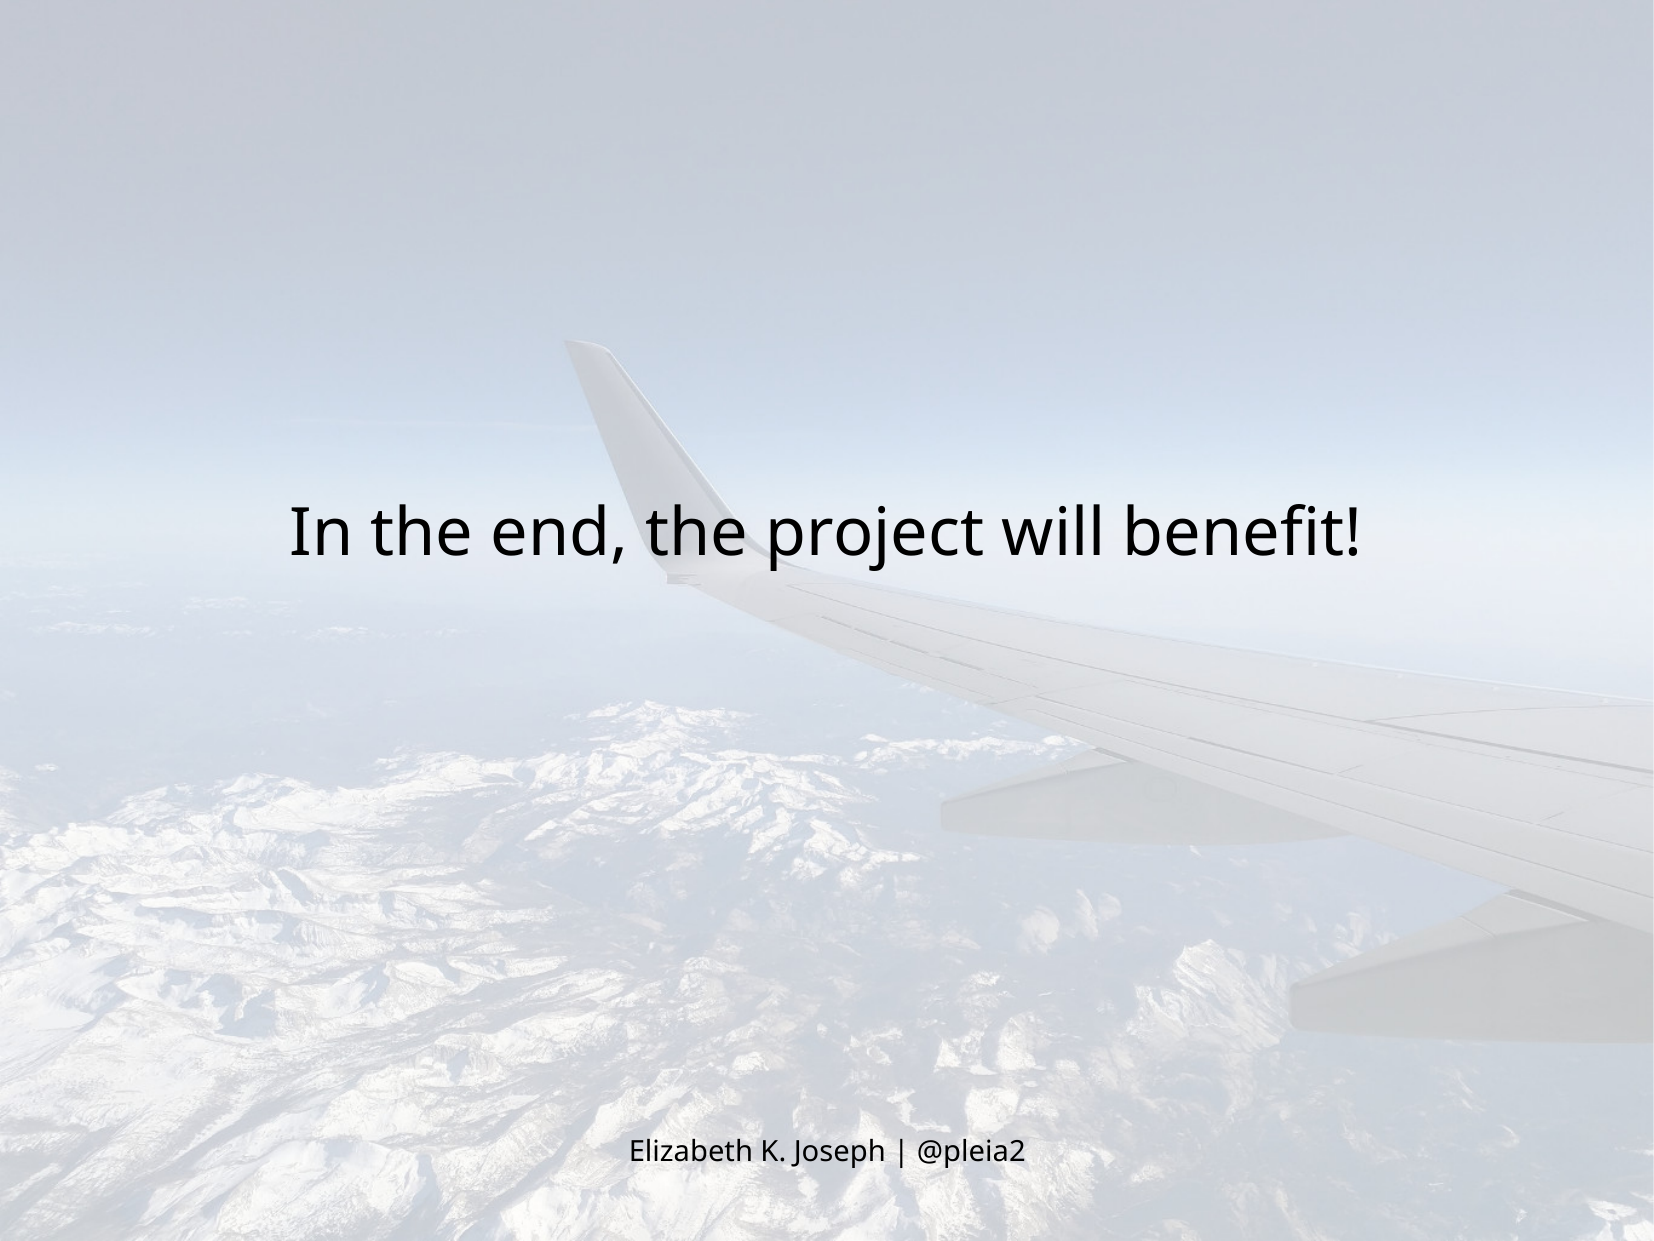

# In the end, the project will benefit!
Elizabeth K. Joseph | @pleia2